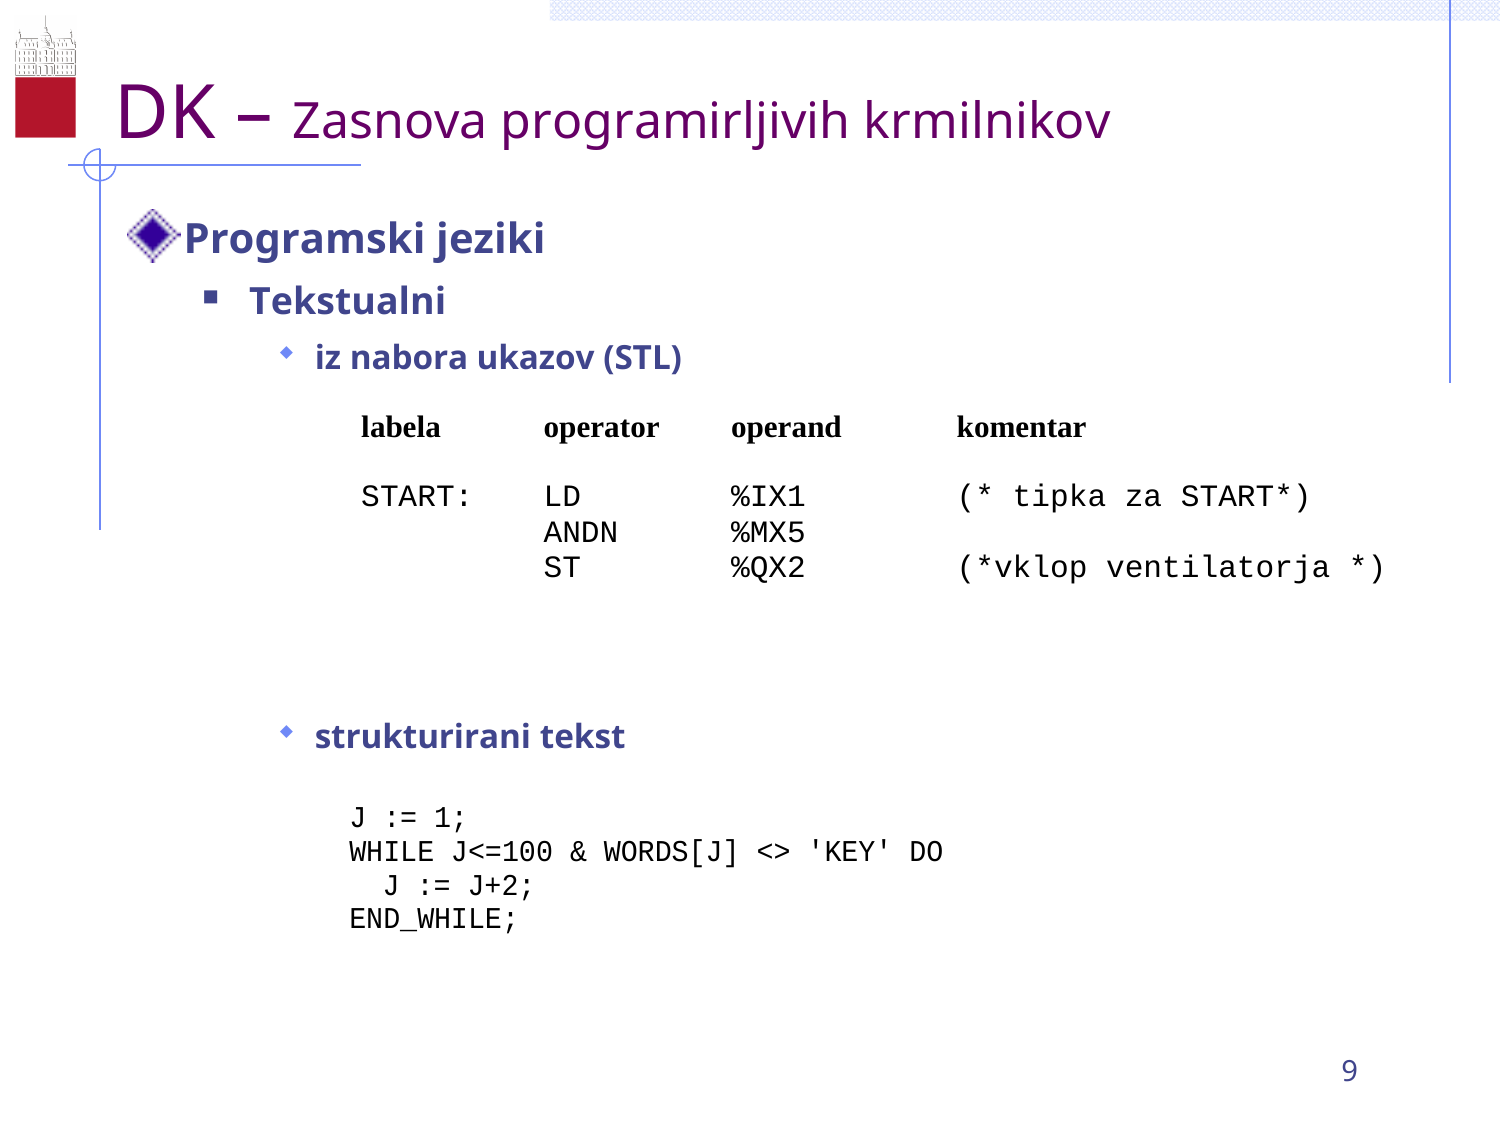

DK – Zasnova programirljivih krmilnikov
# Programski jeziki
Tekstualni
iz nabora ukazov (STL)
strukturirani tekst